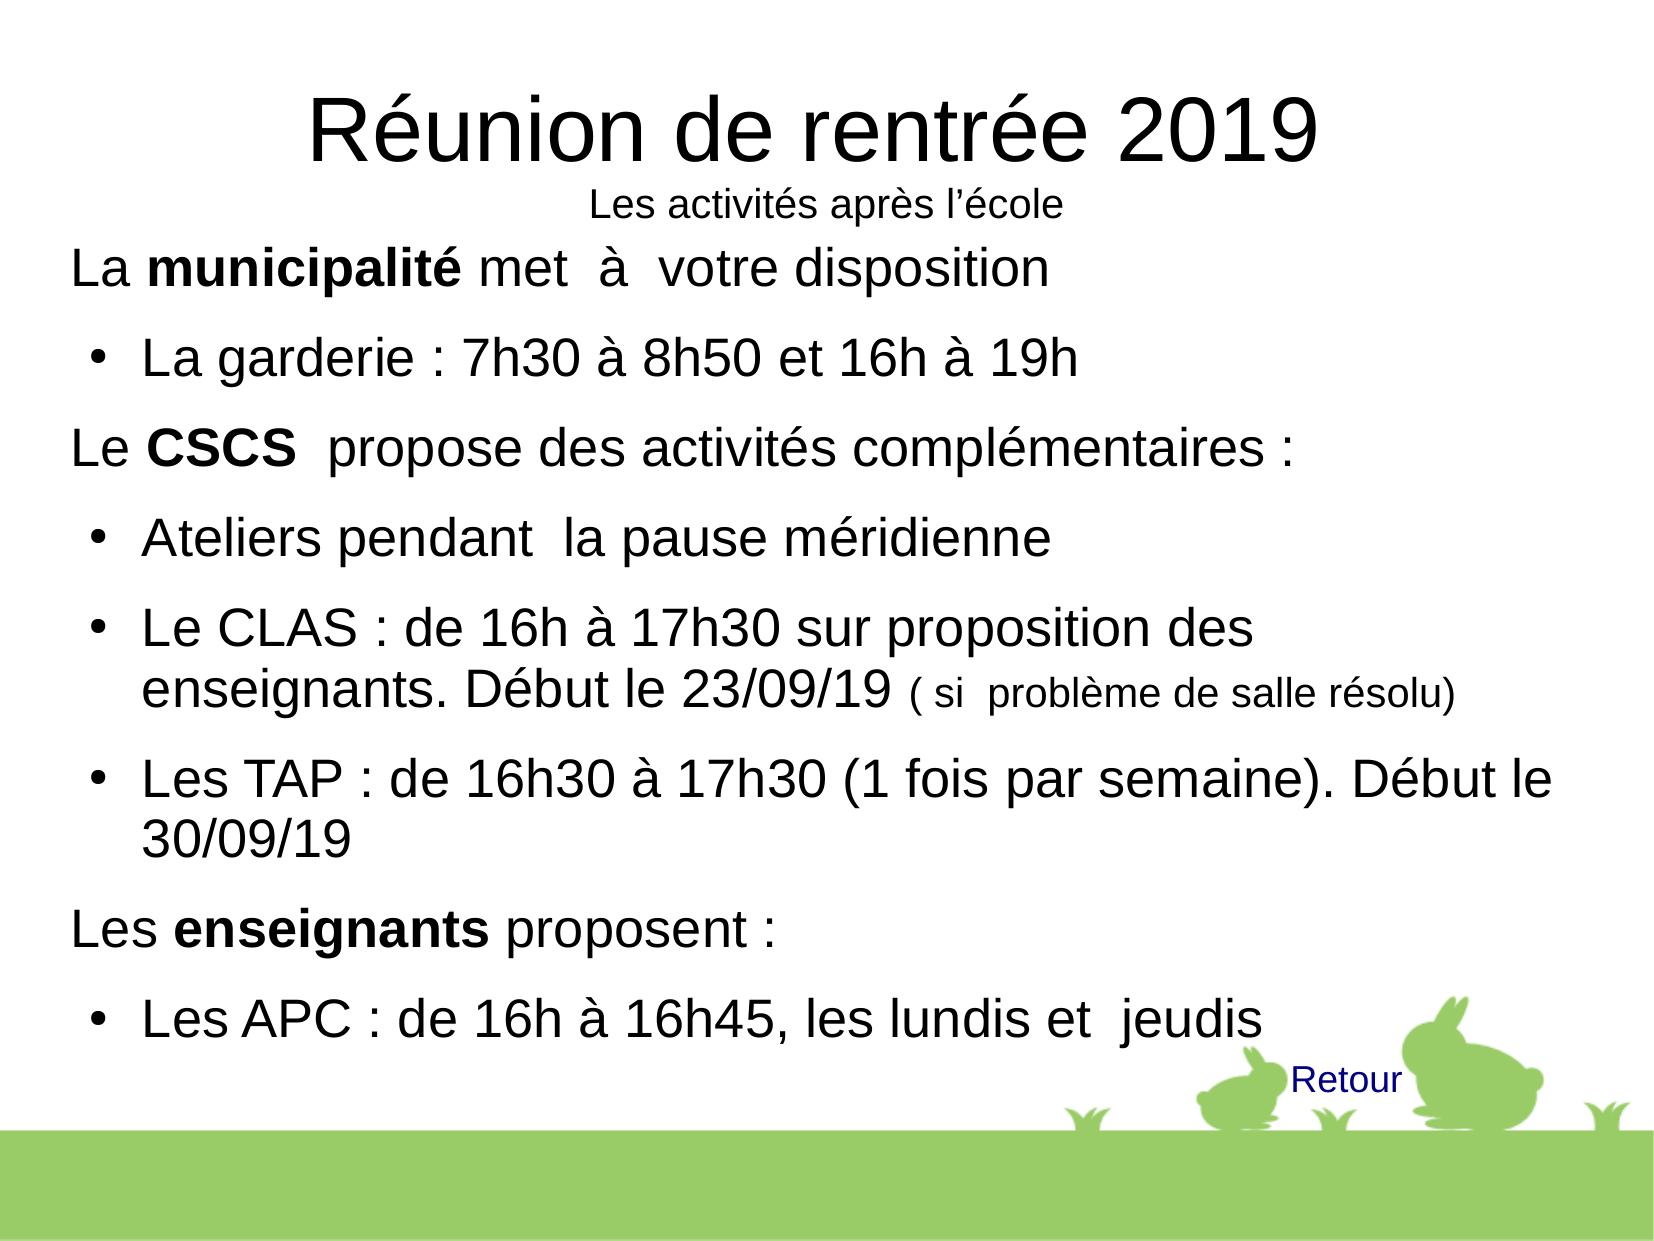

# Réunion de rentrée 2019 Les activités après l’école
La municipalité met à votre disposition
La garderie : 7h30 à 8h50 et 16h à 19h
Le CSCS propose des activités complémentaires :
Ateliers pendant la pause méridienne
Le CLAS : de 16h à 17h30 sur proposition des enseignants. Début le 23/09/19 ( si problème de salle résolu)
Les TAP : de 16h30 à 17h30 (1 fois par semaine). Début le 30/09/19
Les enseignants proposent :
Les APC : de 16h à 16h45, les lundis et jeudis
Retour